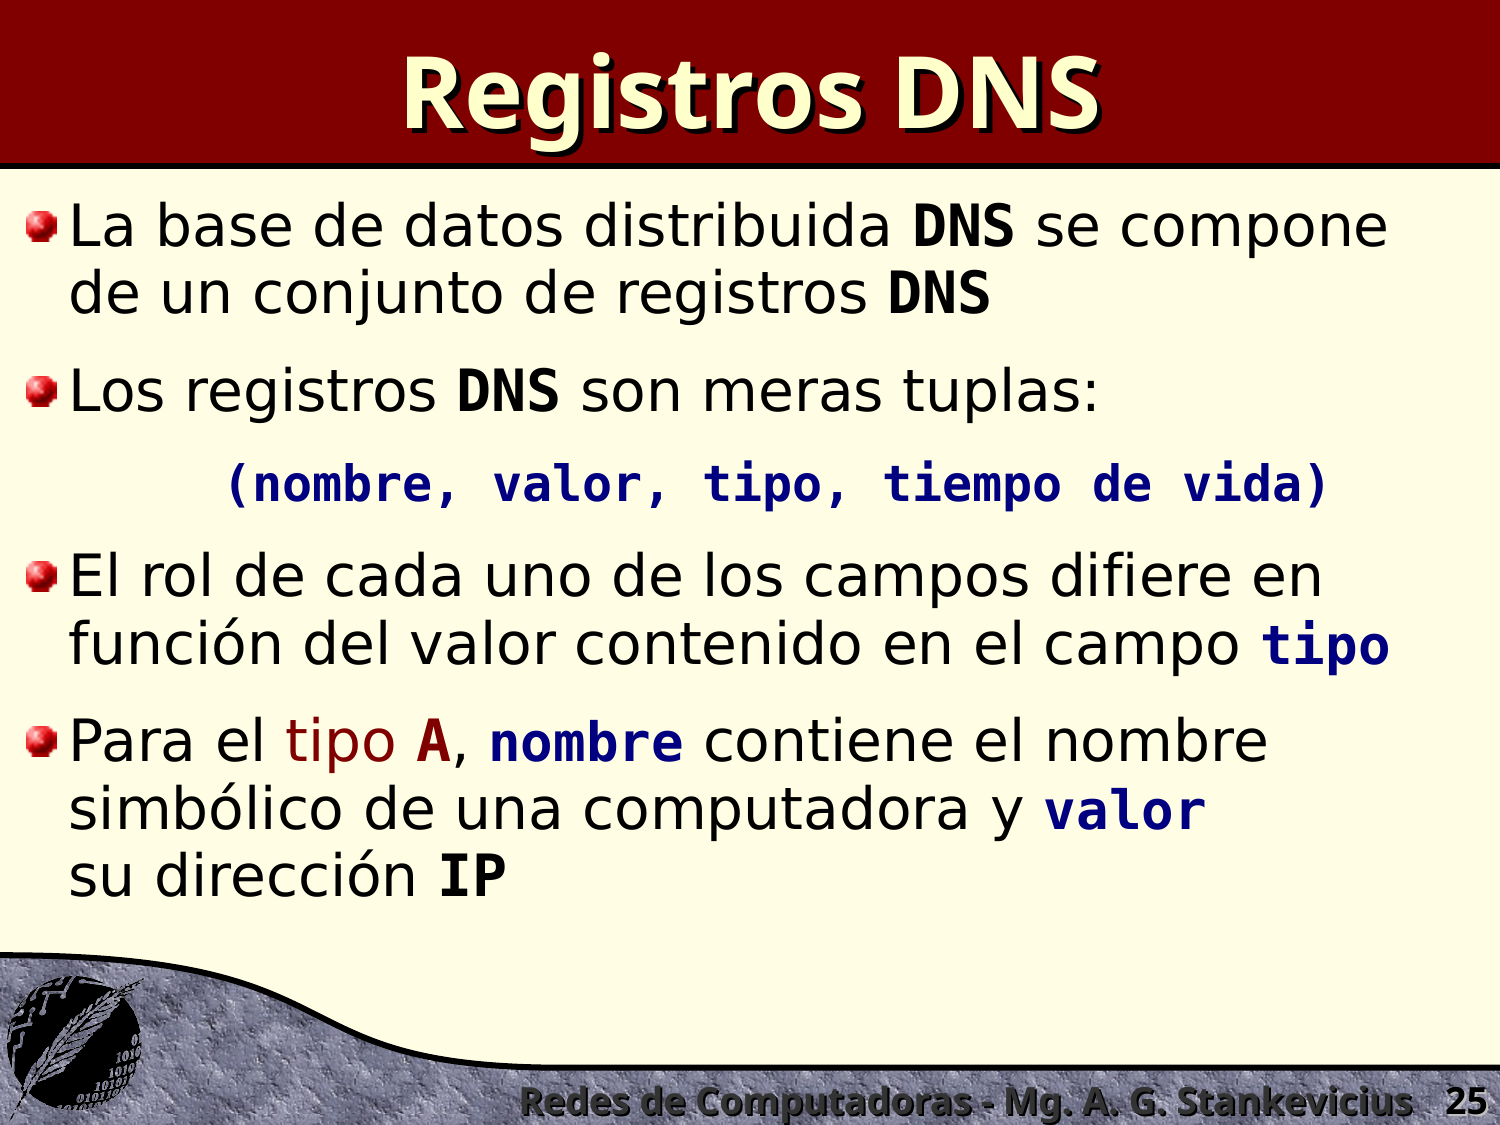

# Registros DNS
La base de datos distribuida DNS se compone
de un conjunto de registros DNS
Los registros DNS son meras tuplas:
(nombre, valor, tipo, tiempo de vida)
El rol de cada uno de los campos difiere en función del valor contenido en el campo tipo
Para el tipo A, nombre contiene el nombre simbólico de una computadora y valor
su dirección IP
25